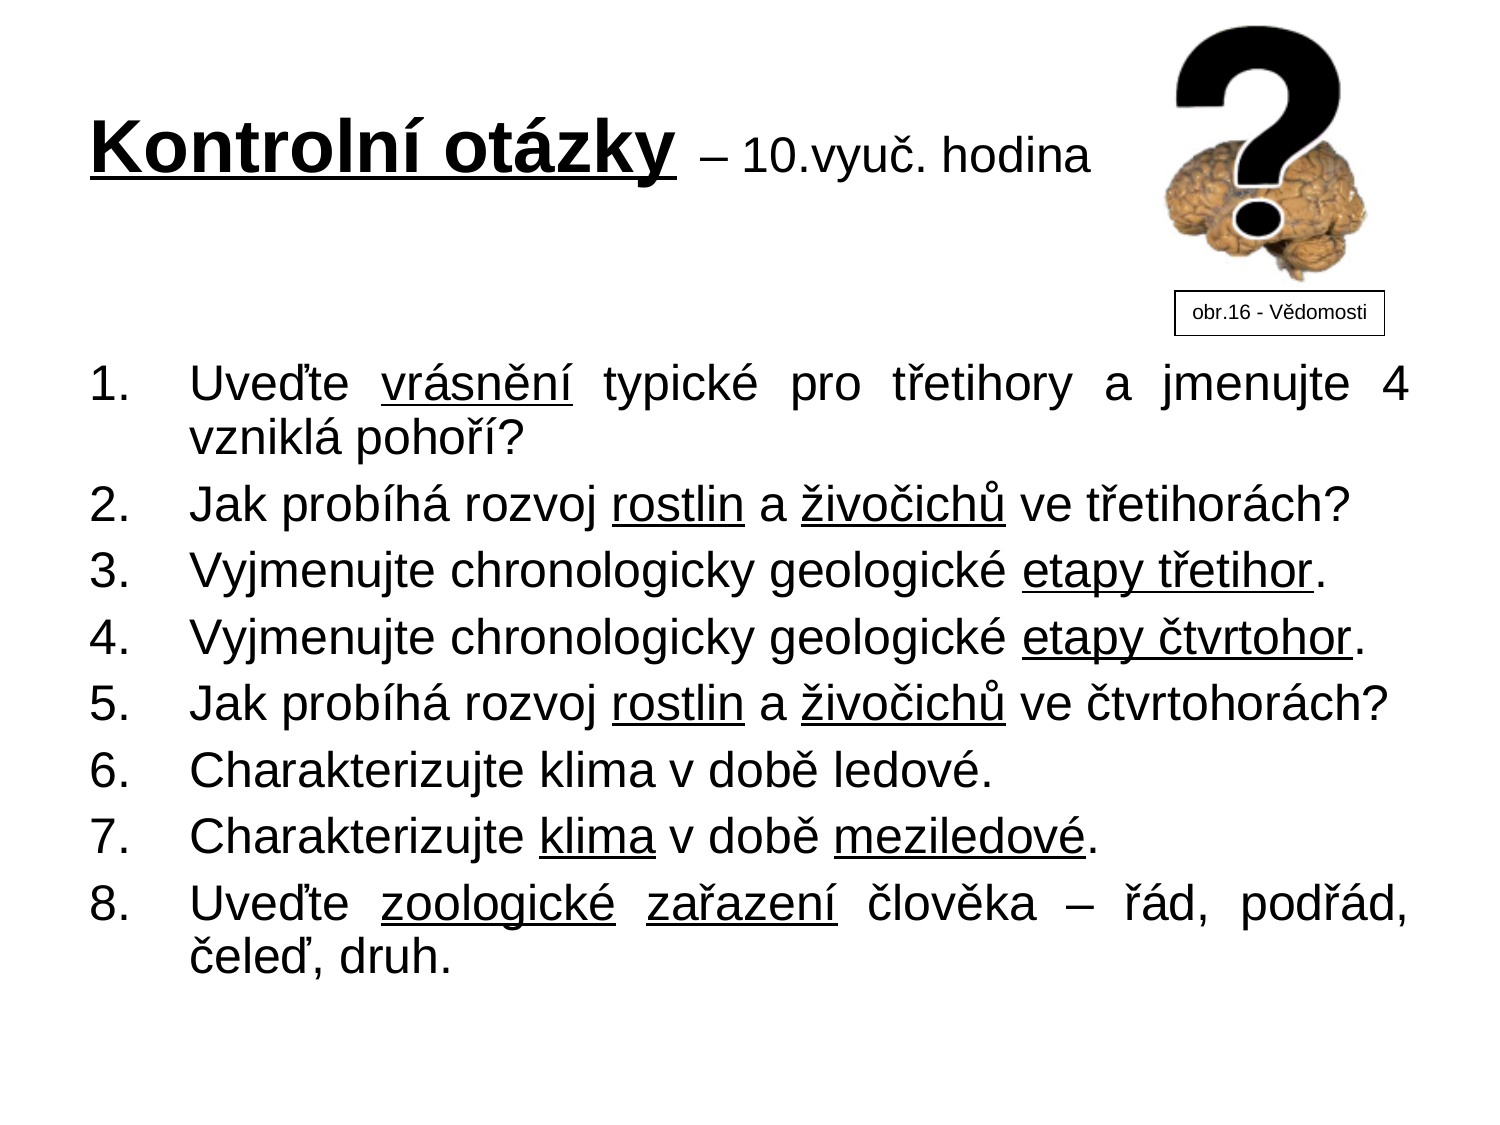

# Kontrolní otázky – 10.vyuč. hodina
obr.16 - Vědomosti
Uveďte vrásnění typické pro třetihory a jmenujte 4 vzniklá pohoří?
Jak probíhá rozvoj rostlin a živočichů ve třetihorách?
Vyjmenujte chronologicky geologické etapy třetihor.
Vyjmenujte chronologicky geologické etapy čtvrtohor.
Jak probíhá rozvoj rostlin a živočichů ve čtvrtohorách?
Charakterizujte klima v době ledové.
Charakterizujte klima v době meziledové.
Uveďte zoologické zařazení člověka – řád, podřád, čeleď, druh.